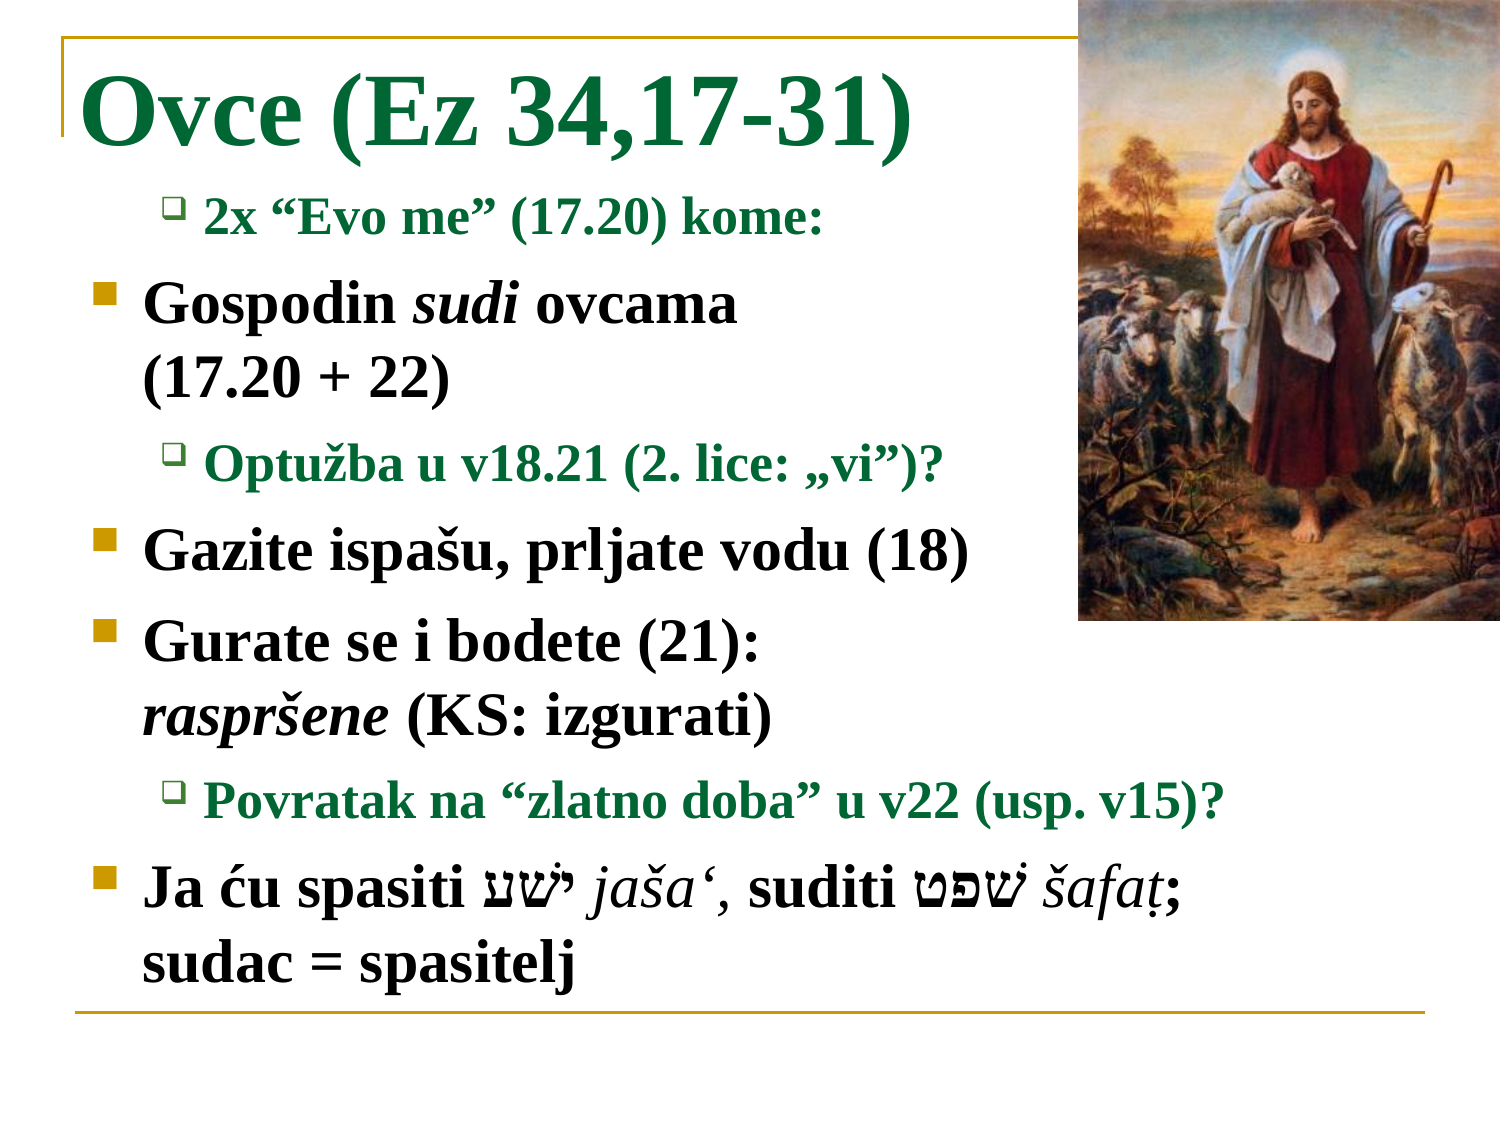

# Ovce (Ez 34,17-31)
2x “Evo me” (17.20) kome:
Gospodin sudi ovcama
(17.20 + 22)
Optužba u v18.21 (2. lice: „vi”)?
Gazite ispašu, prljate vodu (18)
Gurate se i bodete (21):
raspršene (KS: izgurati)
Povratak na “zlatno doba” u v22 (usp. v15)?
Ja ću spasiti ישׁע jaša‘, suditi שׁפט šafaṭ;
sudac = spasitelj